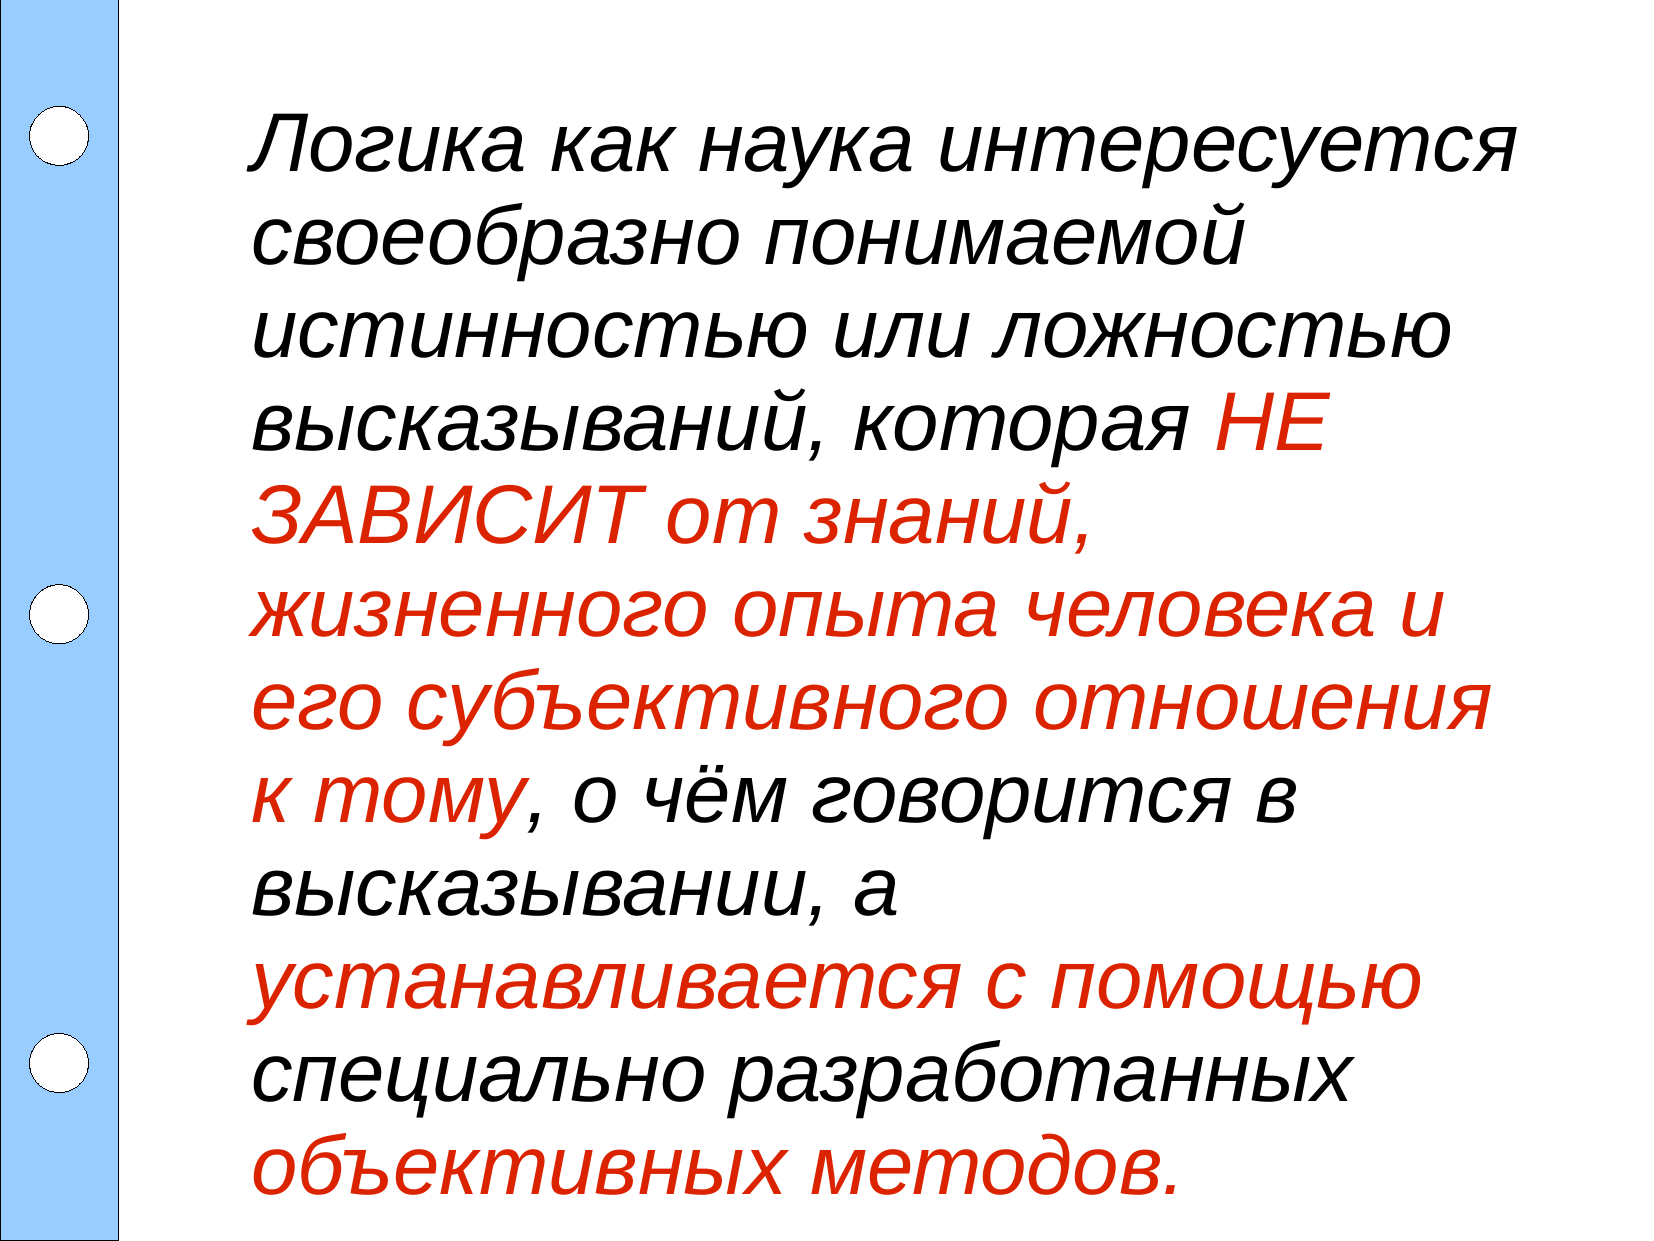

Логика как наука интересуется своеобразно понимаемой истинностью или ложностью высказываний, которая НЕ ЗАВИСИТ от знаний, жизненного опыта человека и его субъективного отношения к тому, о чём говорится в высказывании, а устанавливается с помощью специально разработанных объективных методов.